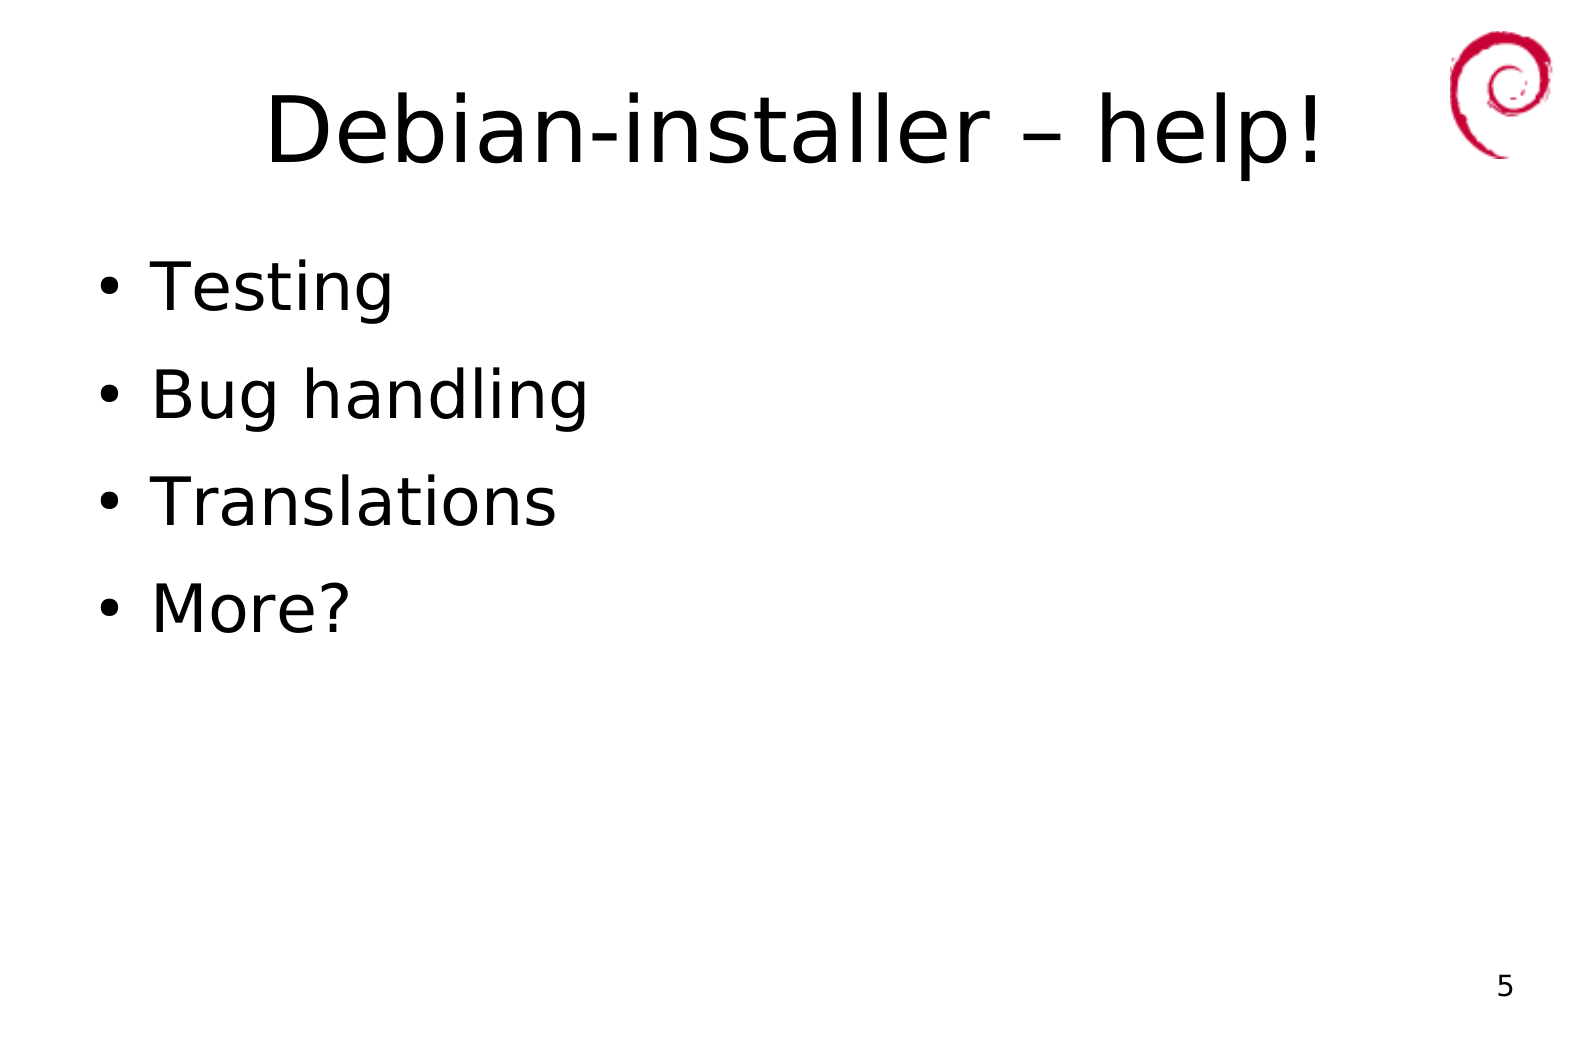

# Debian-installer – help!
Testing
Bug handling
Translations
More?
5